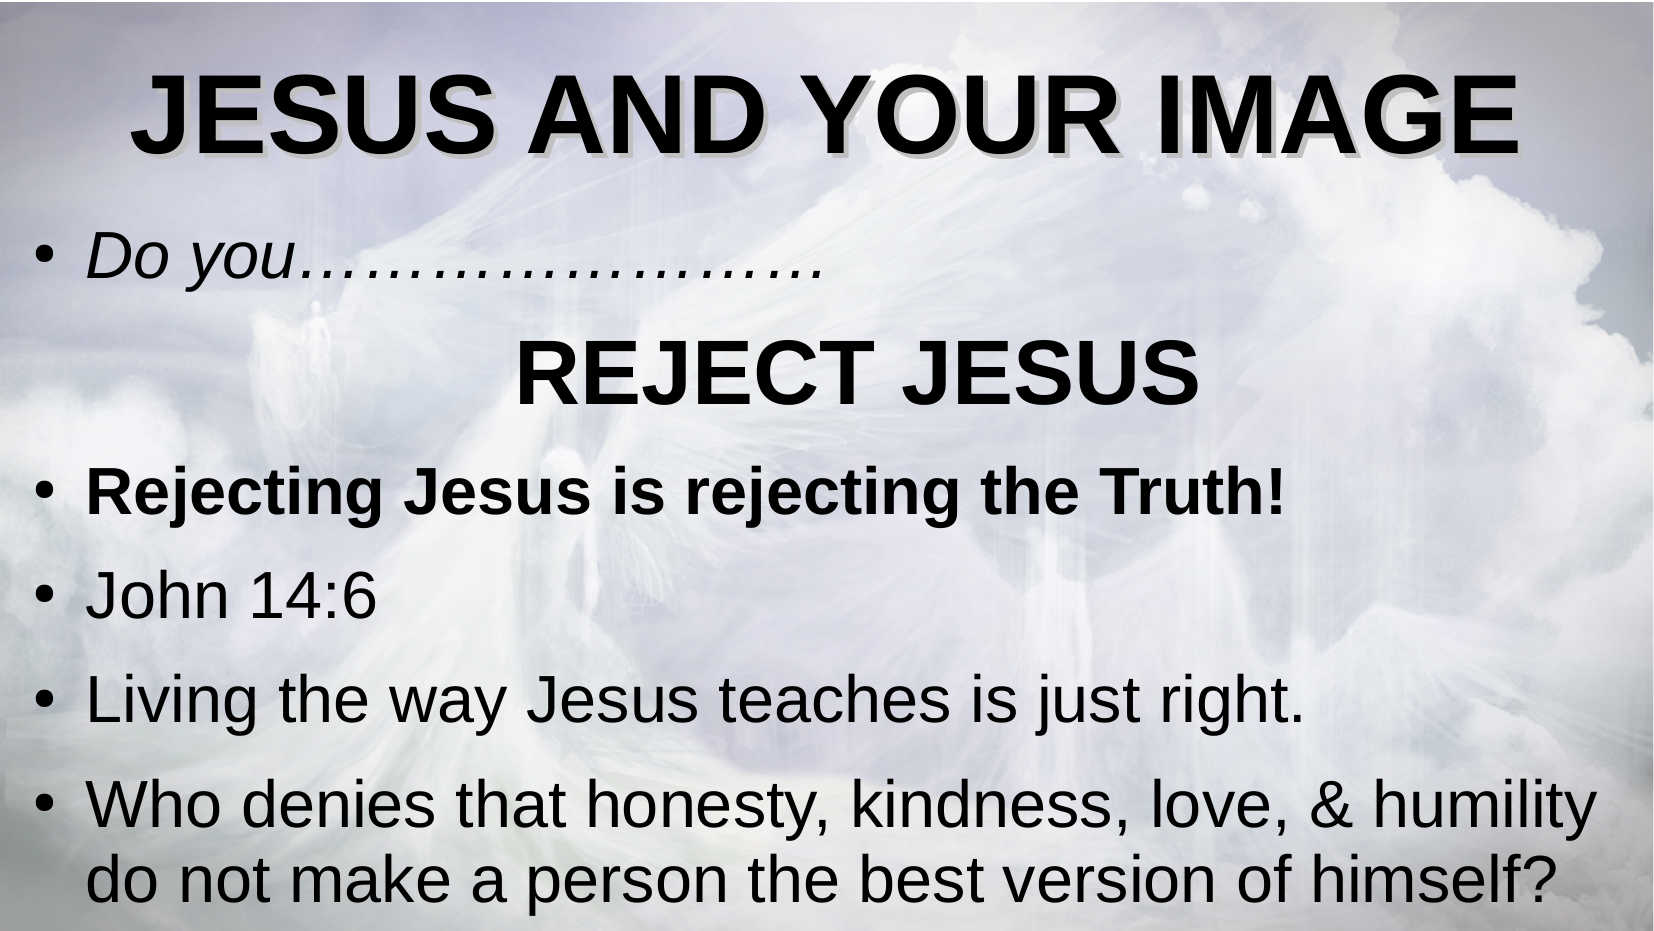

# JESUS AND YOUR IMAGE
Do you……………………
REJECT JESUS
Rejecting Jesus is rejecting the Truth!
John 14:6
Living the way Jesus teaches is just right.
Who denies that honesty, kindness, love, & humility do not make a person the best version of himself?